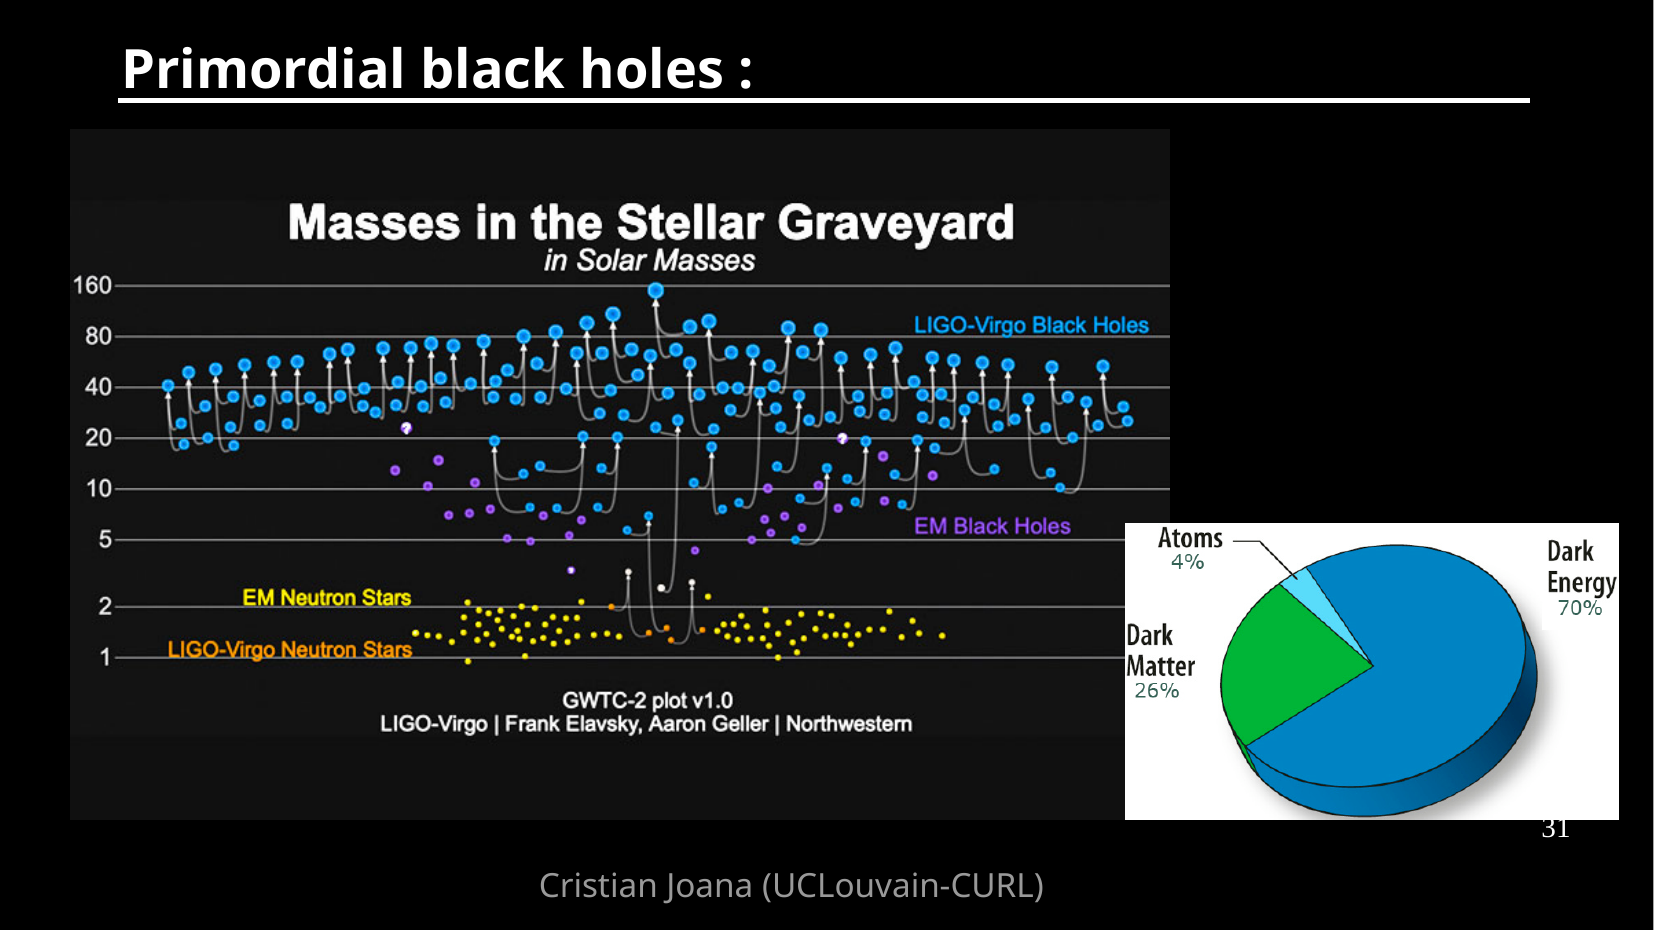

Primordial black holes :
31
Cristian Joana (UCLouvain-CURL)